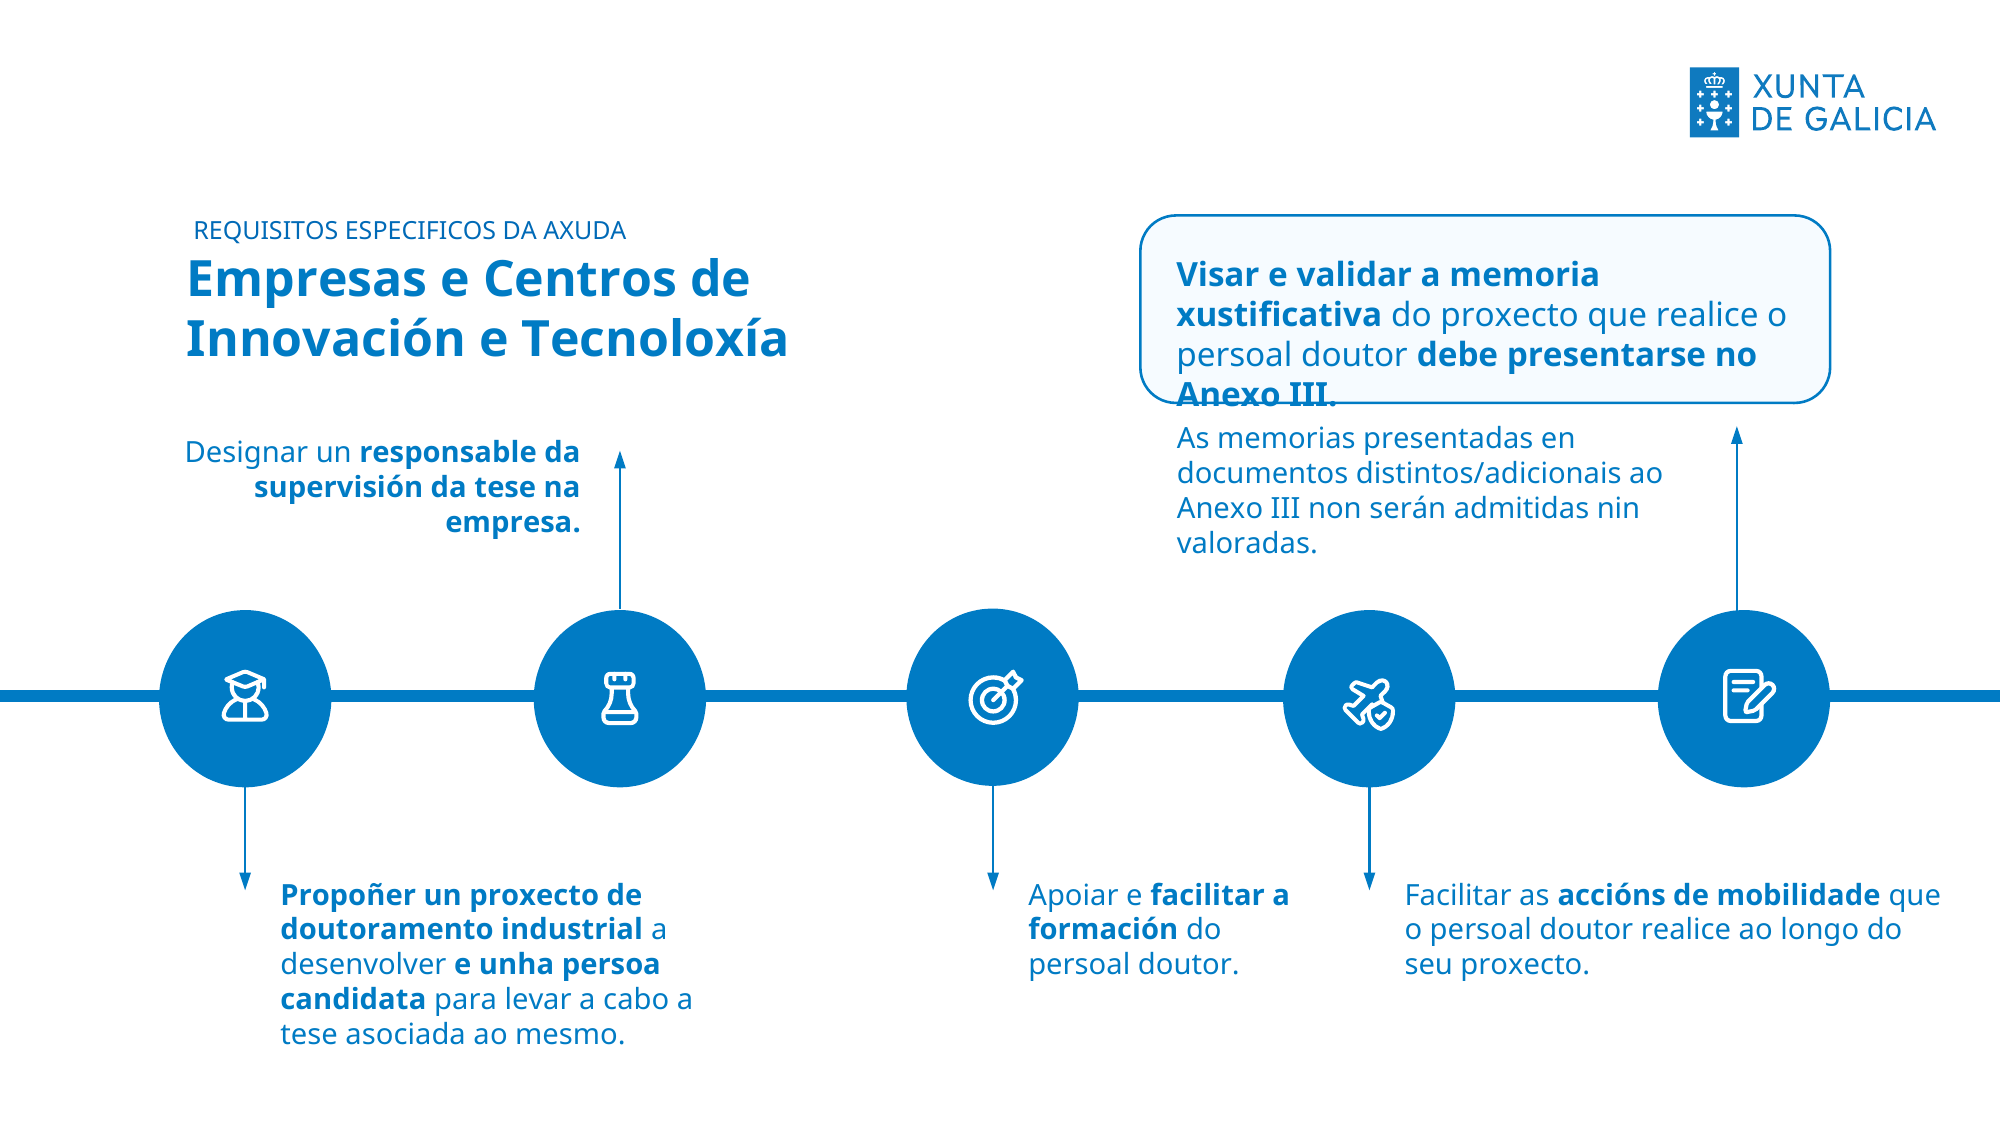

REQUISITOS ESPECIFICOS DA AXUDA
Empresas e Centros de Innovación e Tecnoloxía
Visar e validar a memoria xustificativa do proxecto que realice o persoal doutor debe presentarse no Anexo III.
As memorias presentadas en documentos distintos/adicionais ao Anexo III non serán admitidas nin valoradas.
Designar un responsable da supervisión da tese na empresa.
Propoñer un proxecto de doutoramento industrial a desenvolver e unha persoa candidata para levar a cabo a tese asociada ao mesmo.
Apoiar e facilitar a formación do persoal doutor.
Facilitar as accións de mobilidade que o persoal doutor realice ao longo do seu proxecto.